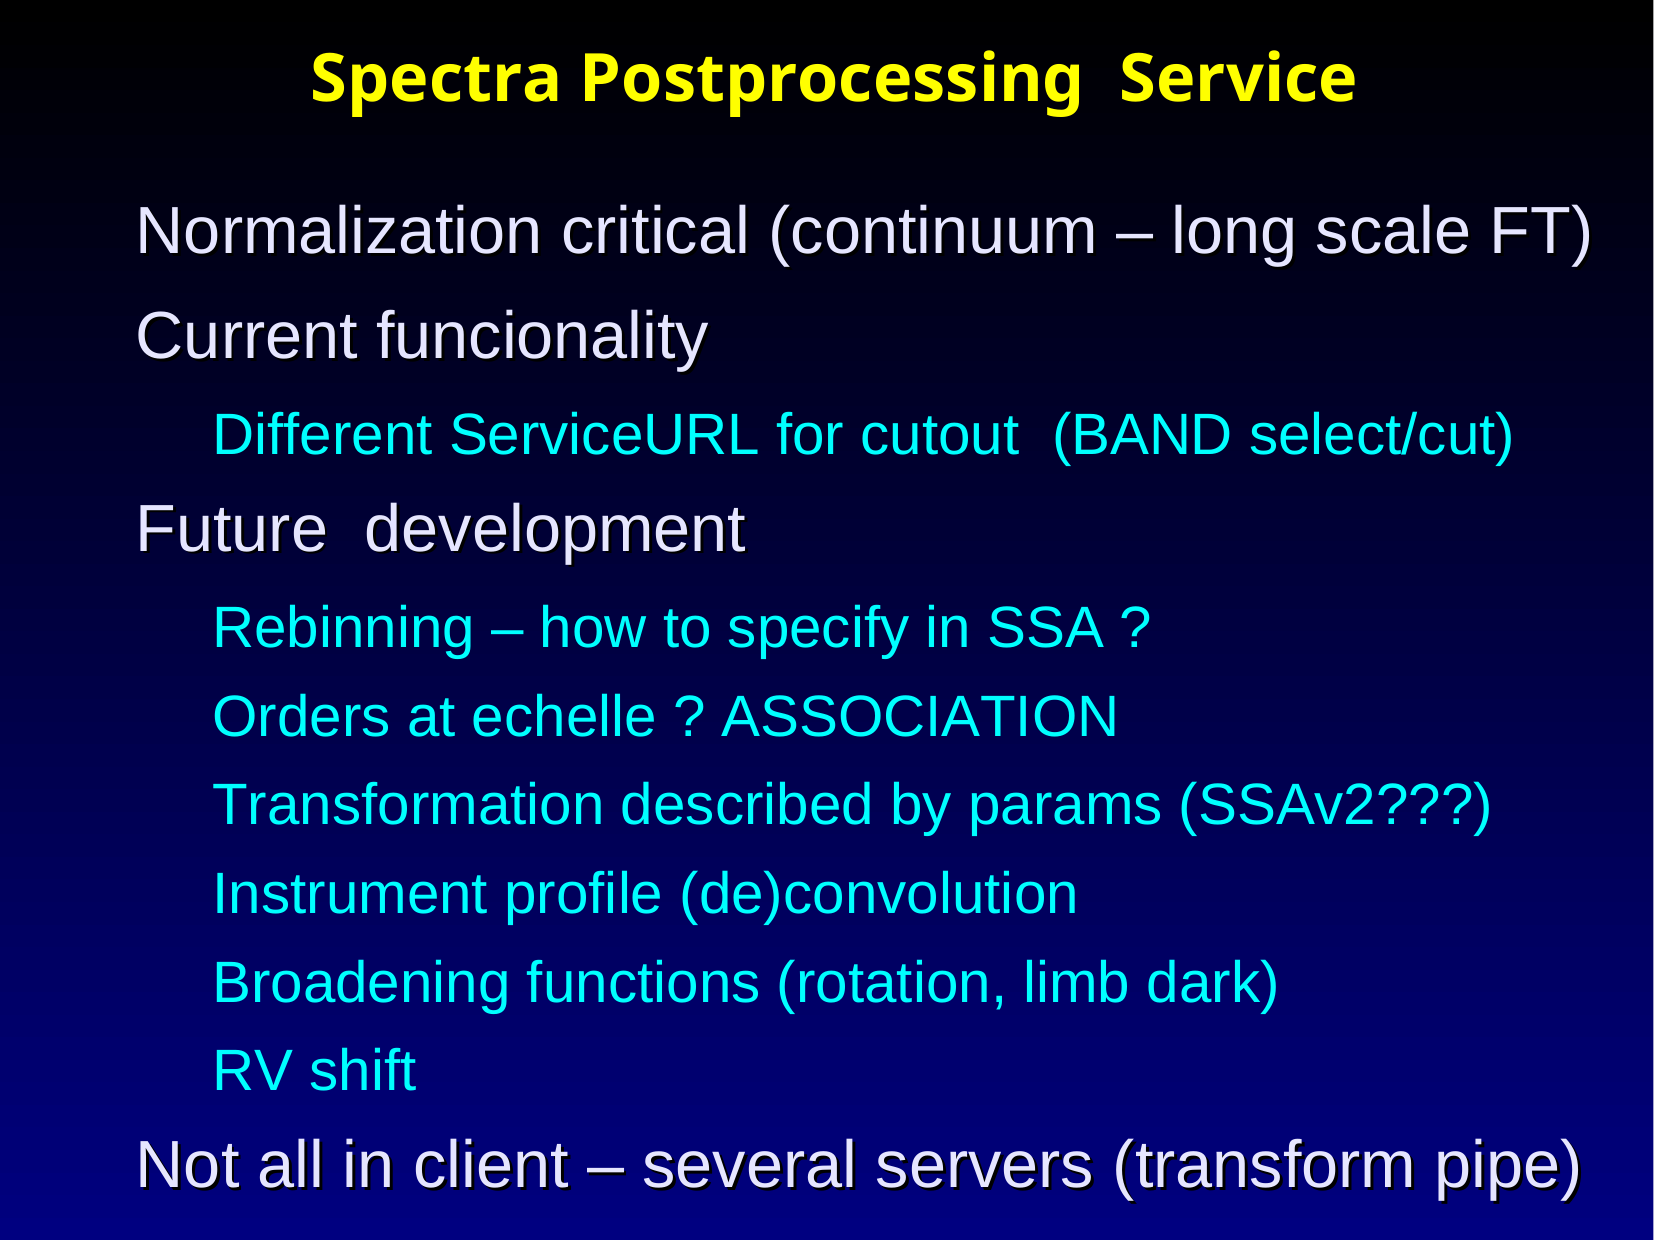

# Spectra Postprocessing Service
Normalization critical (continuum – long scale FT)
Current funcionality
Different ServiceURL for cutout (BAND select/cut)
Future development
Rebinning – how to specify in SSA ?
Orders at echelle ? ASSOCIATION
Transformation described by params (SSAv2???)
Instrument profile (de)convolution
Broadening functions (rotation, limb dark)
RV shift
Not all in client – several servers (transform pipe)